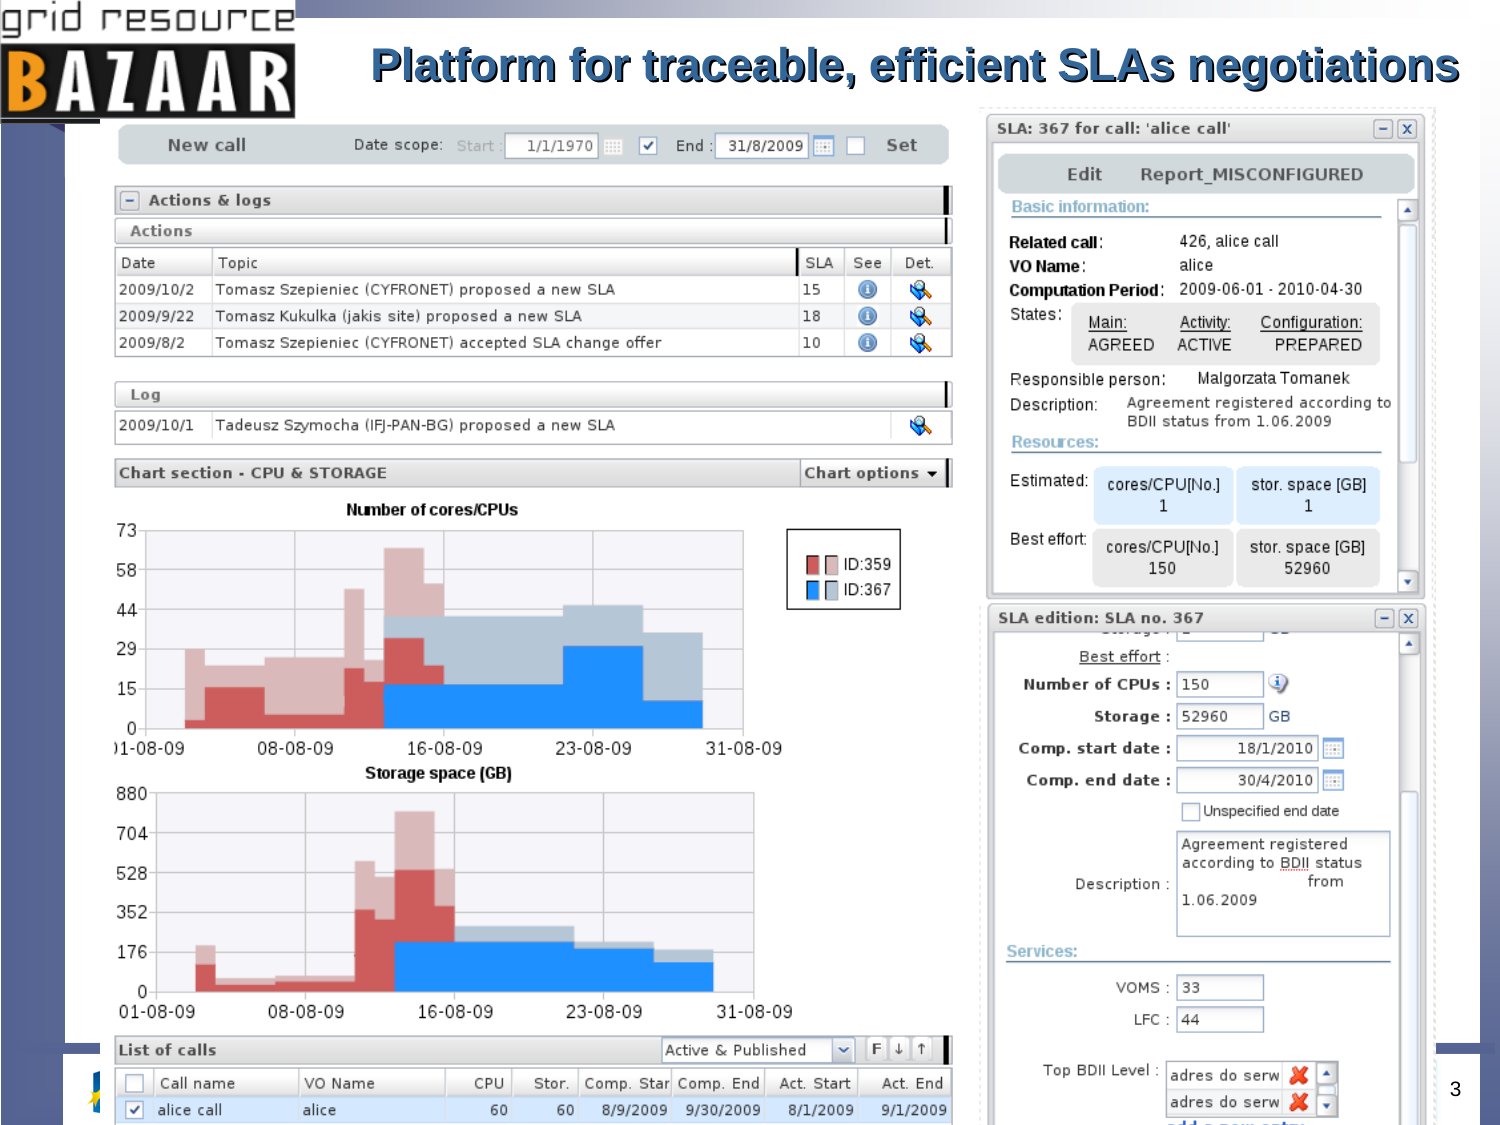

# Platform for traceable, efficient SLAs negotiations
3